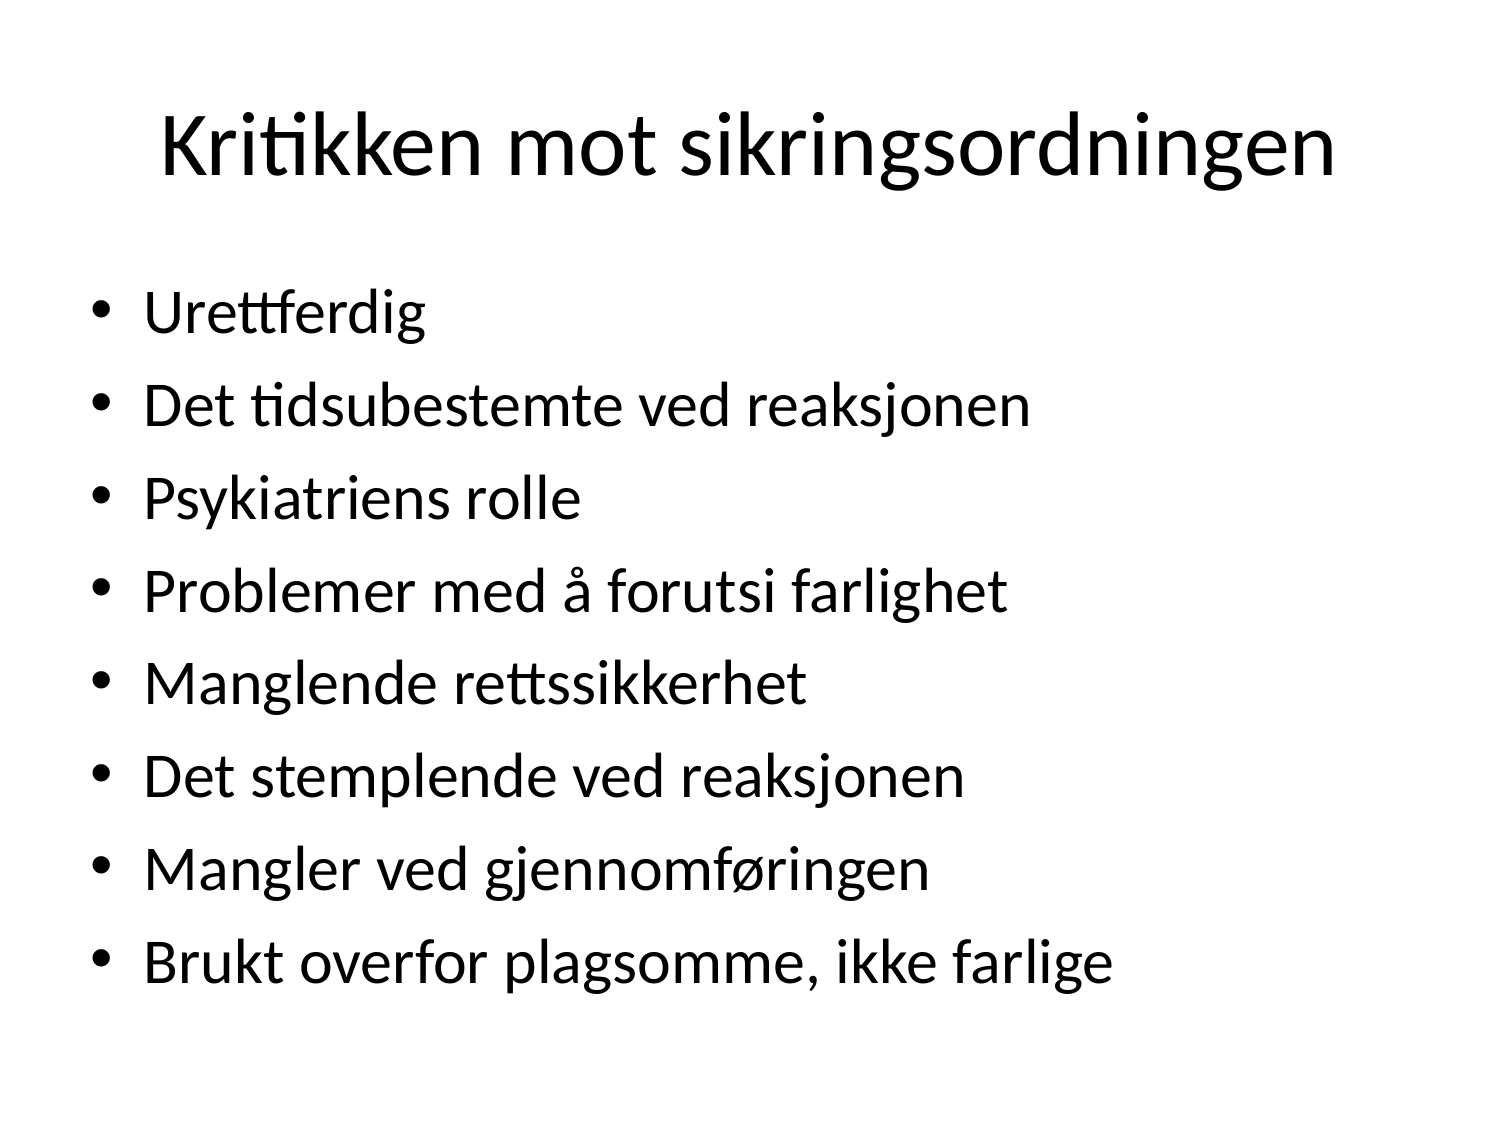

# Kritikken mot sikringsordningen
Urettferdig
Det tidsubestemte ved reaksjonen
Psykiatriens rolle
Problemer med å forutsi farlighet
Manglende rettssikkerhet
Det stemplende ved reaksjonen
Mangler ved gjennomføringen
Brukt overfor plagsomme, ikke farlige